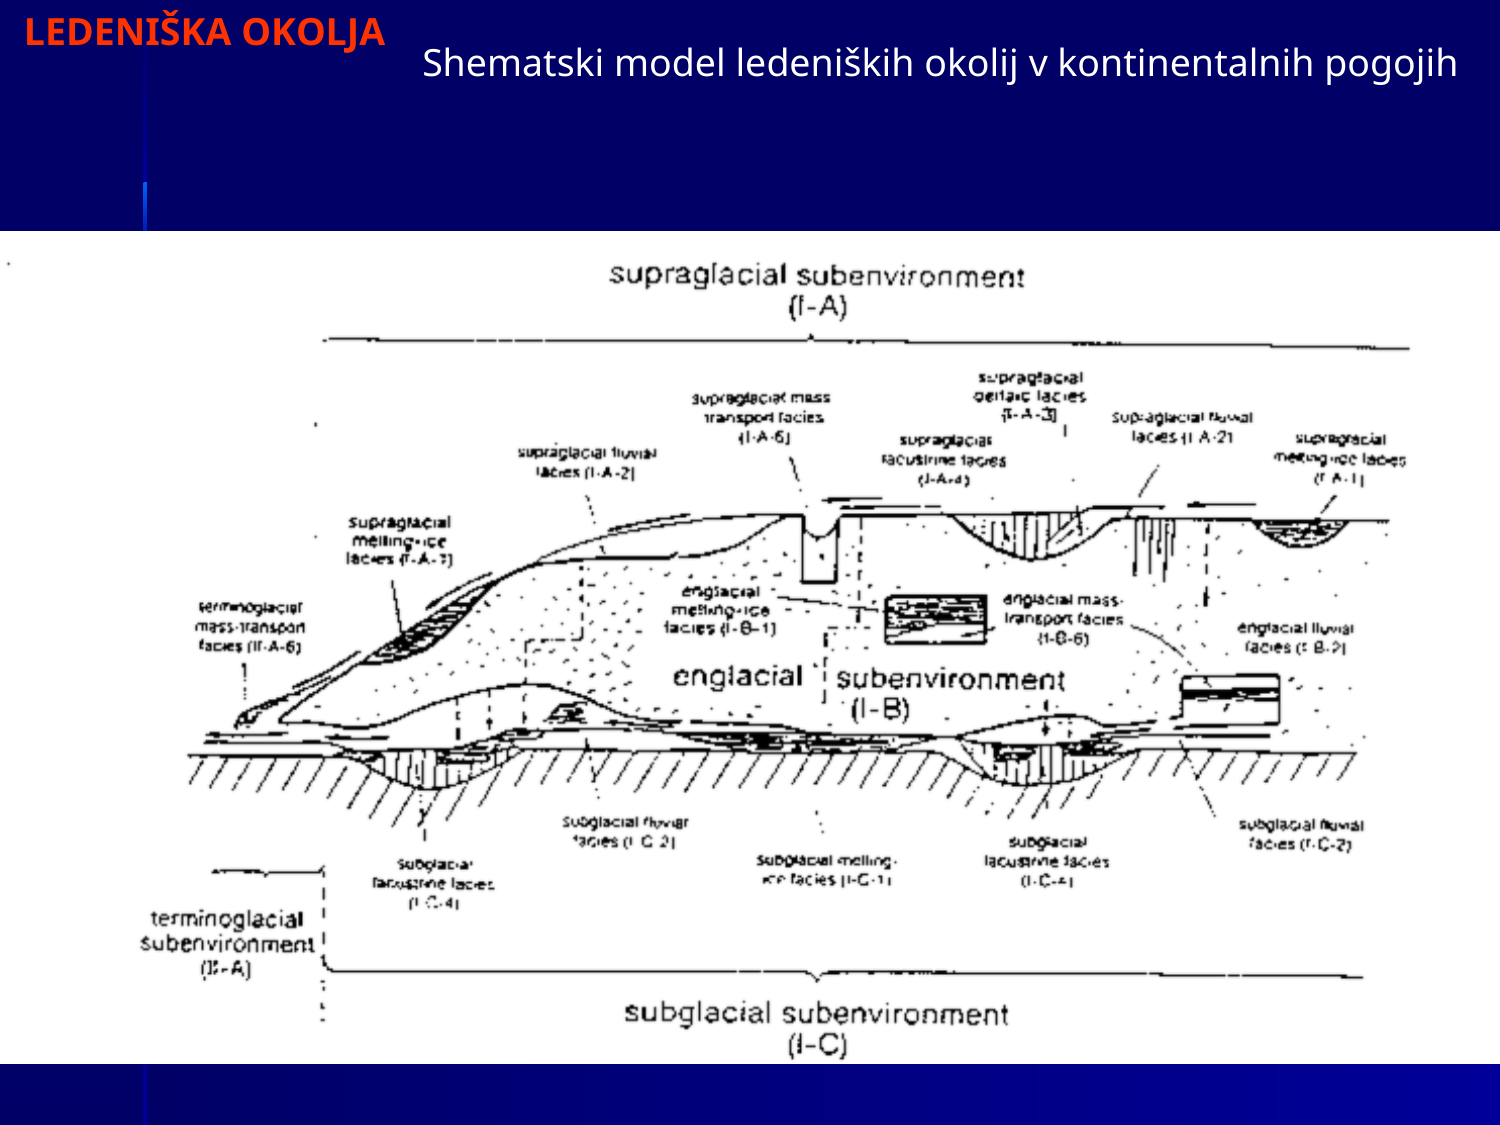

LEDENIŠKA OKOLJA
Shematski model ledeniških okolij v kontinentalnih pogojih